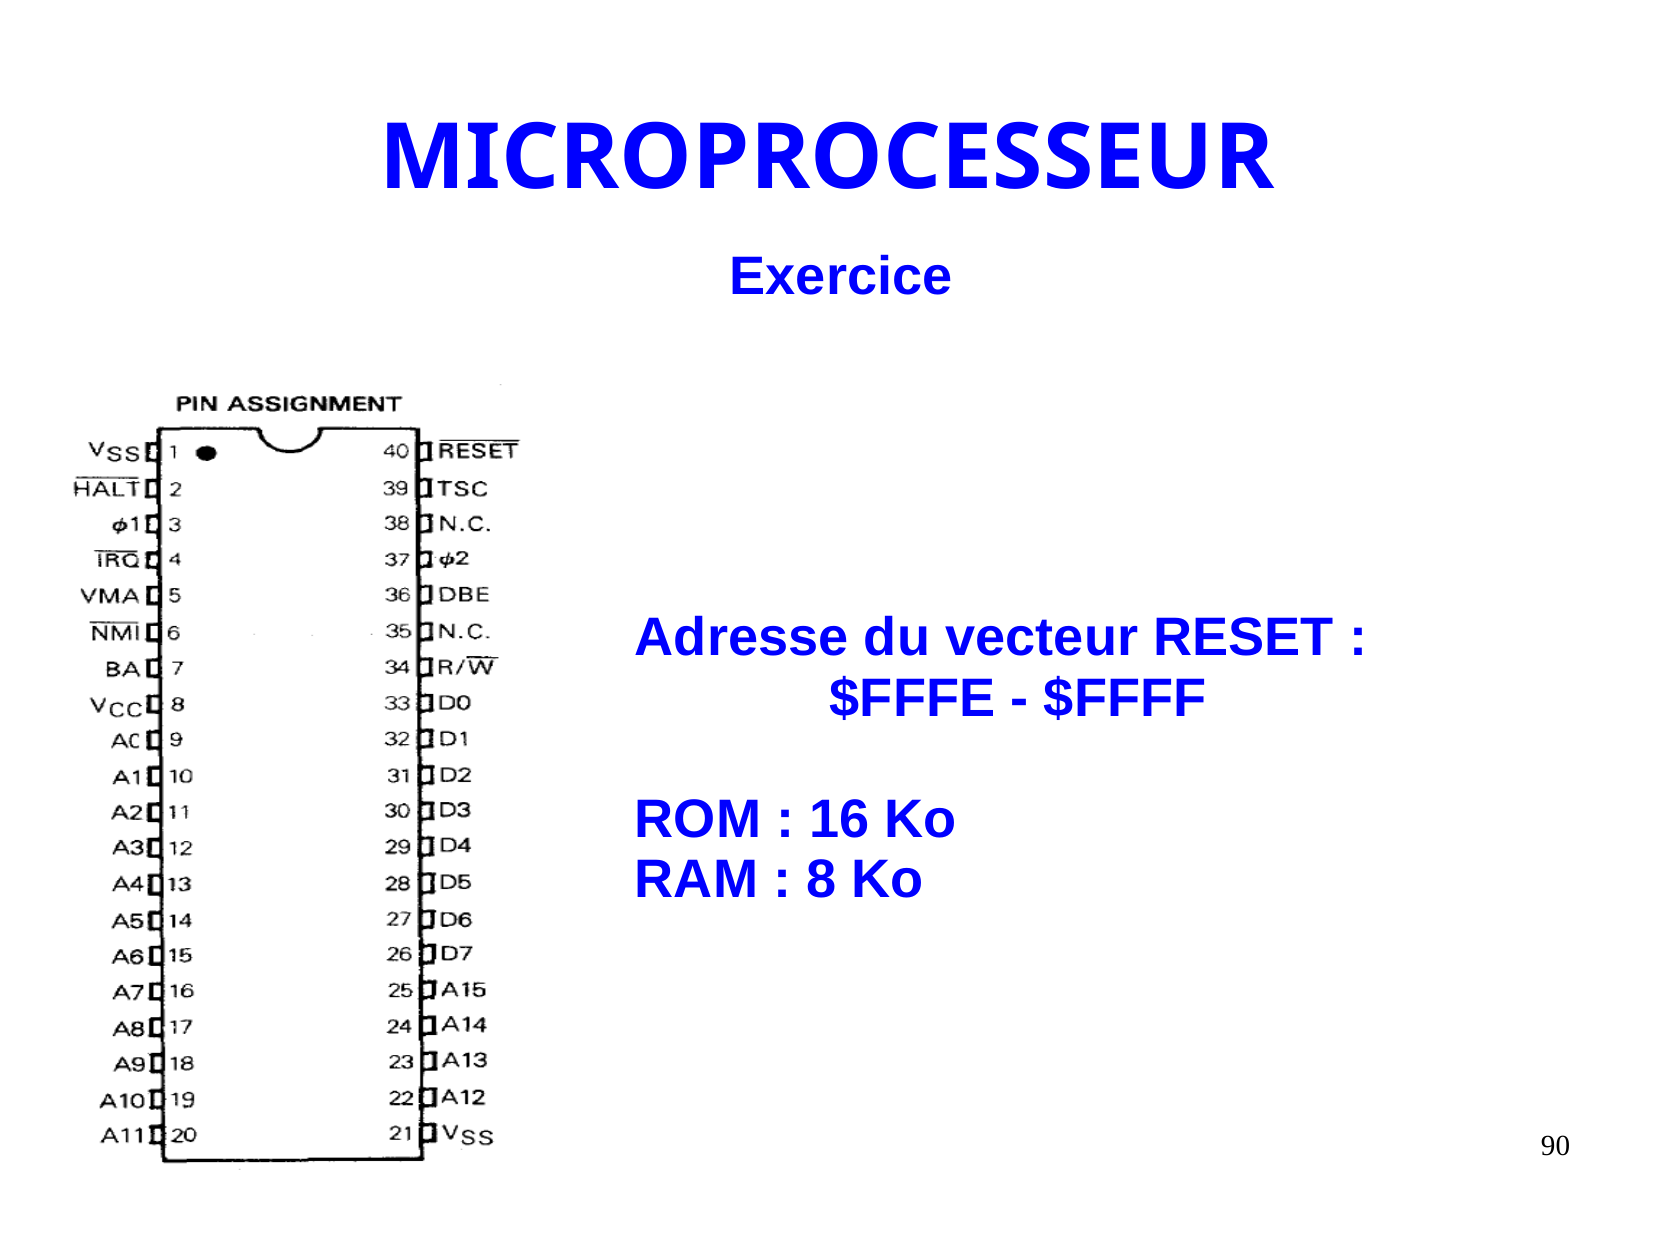

# MICROPROCESSEUR
Exercice
Adresse du vecteur RESET :
$FFFE - $FFFF
ROM : 16 Ko
RAM : 8 Ko
90